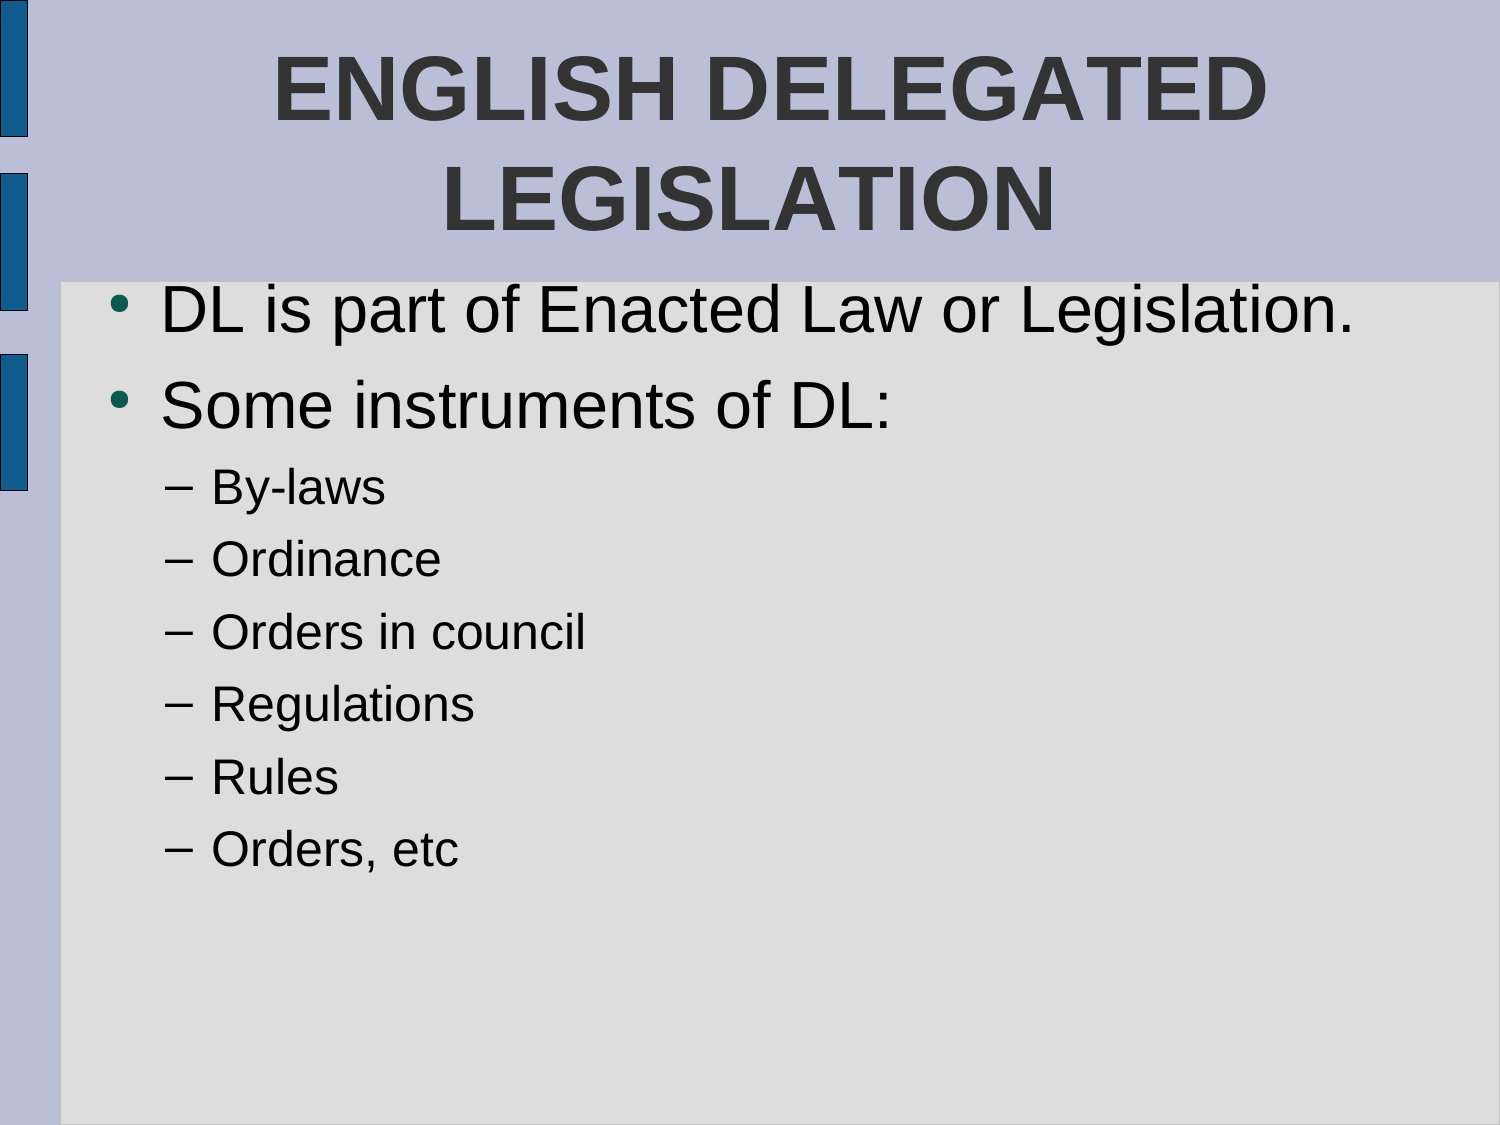

# ENGLISH DELEGATED LEGISLATION
DL is part of Enacted Law or Legislation.
Some instruments of DL:
By-laws
Ordinance
Orders in council
Regulations
Rules
Orders, etc